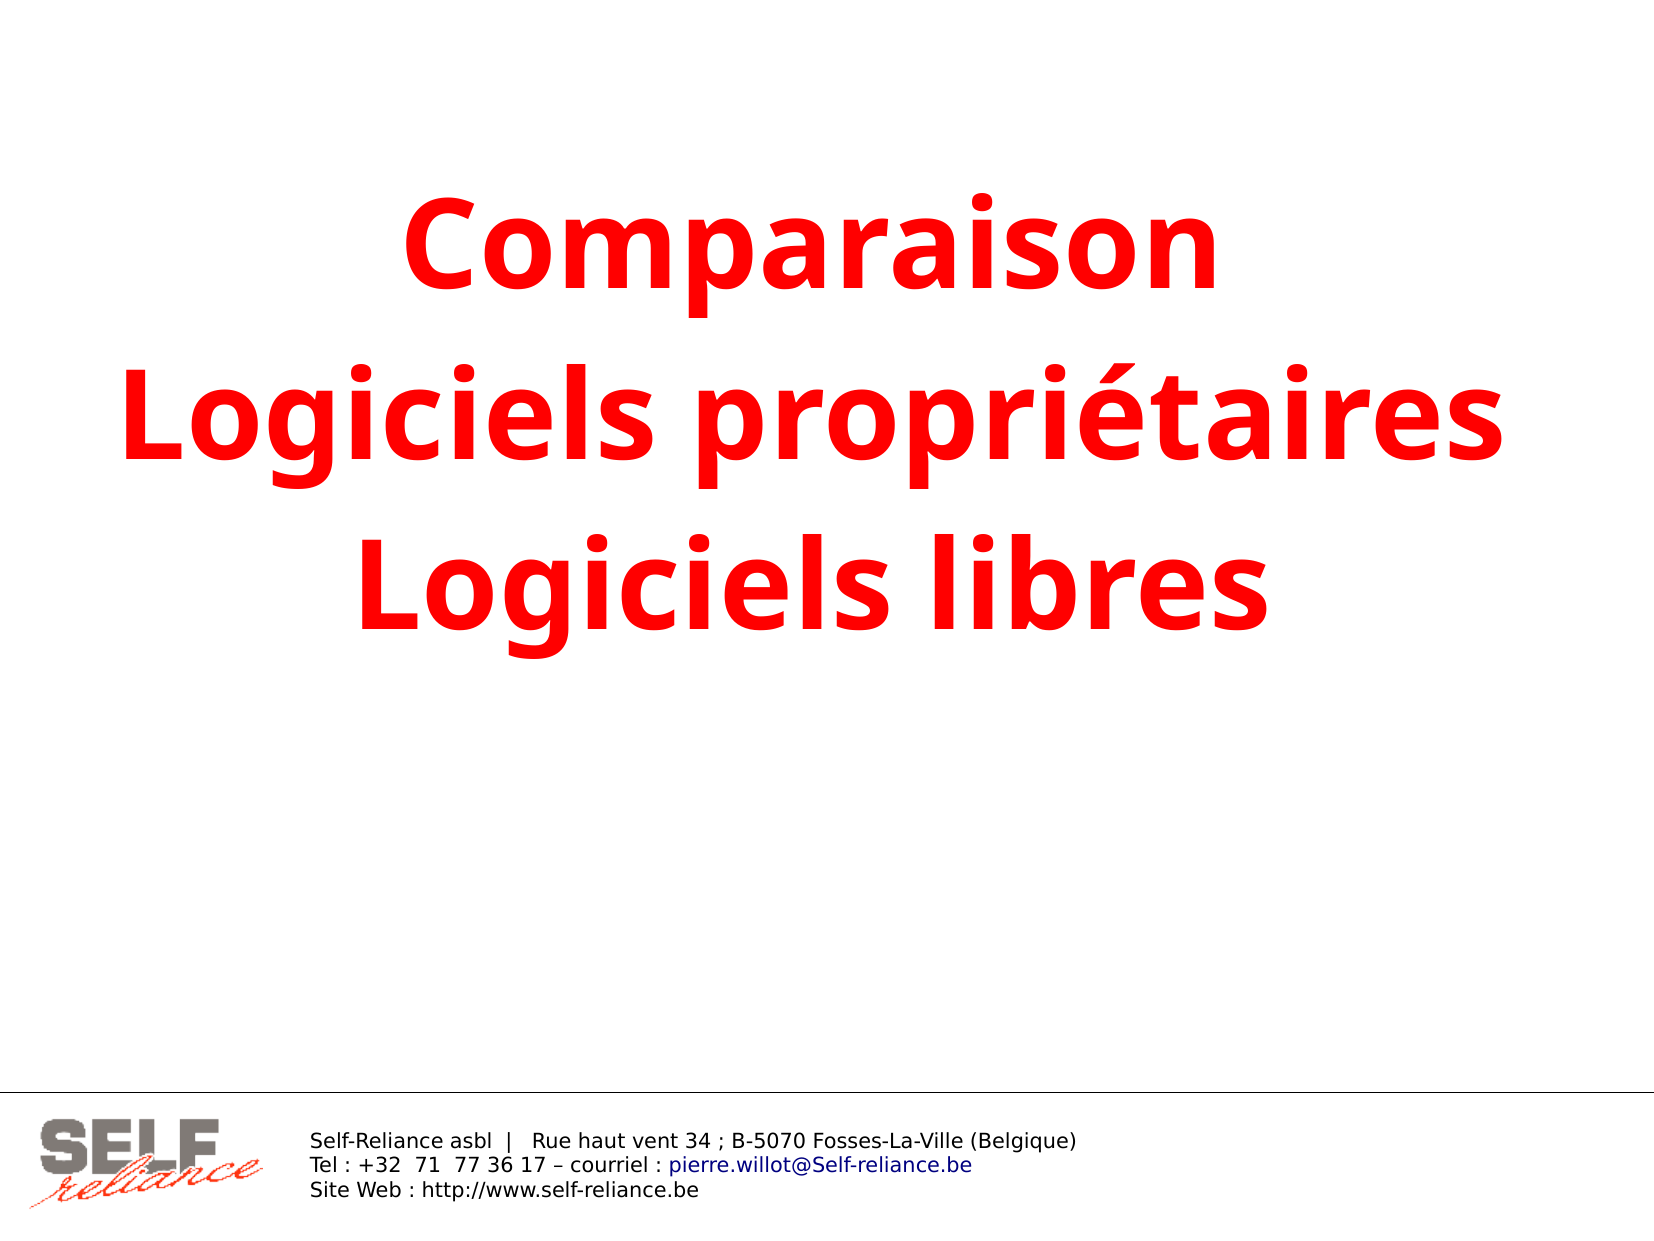

Comparaison
Logiciels propriétaires
Logiciels libres
Self-Reliance asbl | Rue haut vent 34 ; B-5070 Fosses-La-Ville (Belgique)
Tel : +32 71 77 36 17 – courriel : pierre.willot@Self-reliance.be
Site Web : http://www.self-reliance.be